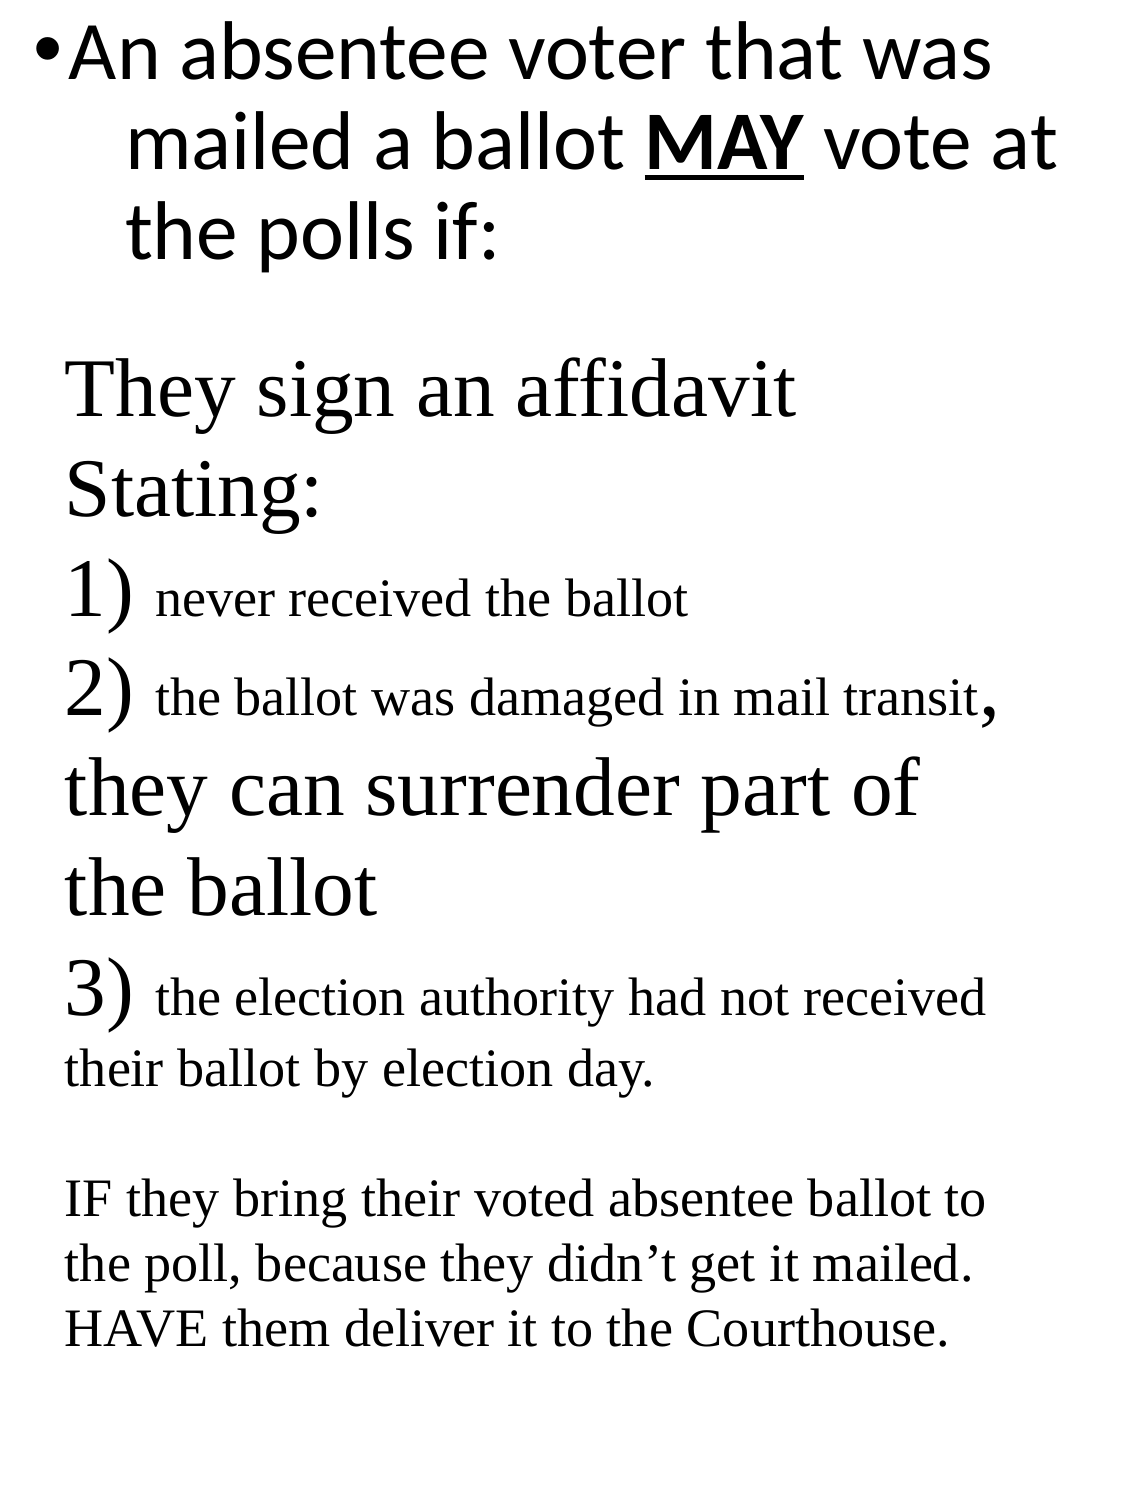

An absentee voter that was mailed a ballot MAY vote at the polls if:
They sign an affidavit
Stating:
1) never received the ballot
2) the ballot was damaged in mail transit, they can surrender part of the ballot
3) the election authority had not received their ballot by election day.
IF they bring their voted absentee ballot to the poll, because they didn’t get it mailed. HAVE them deliver it to the Courthouse.